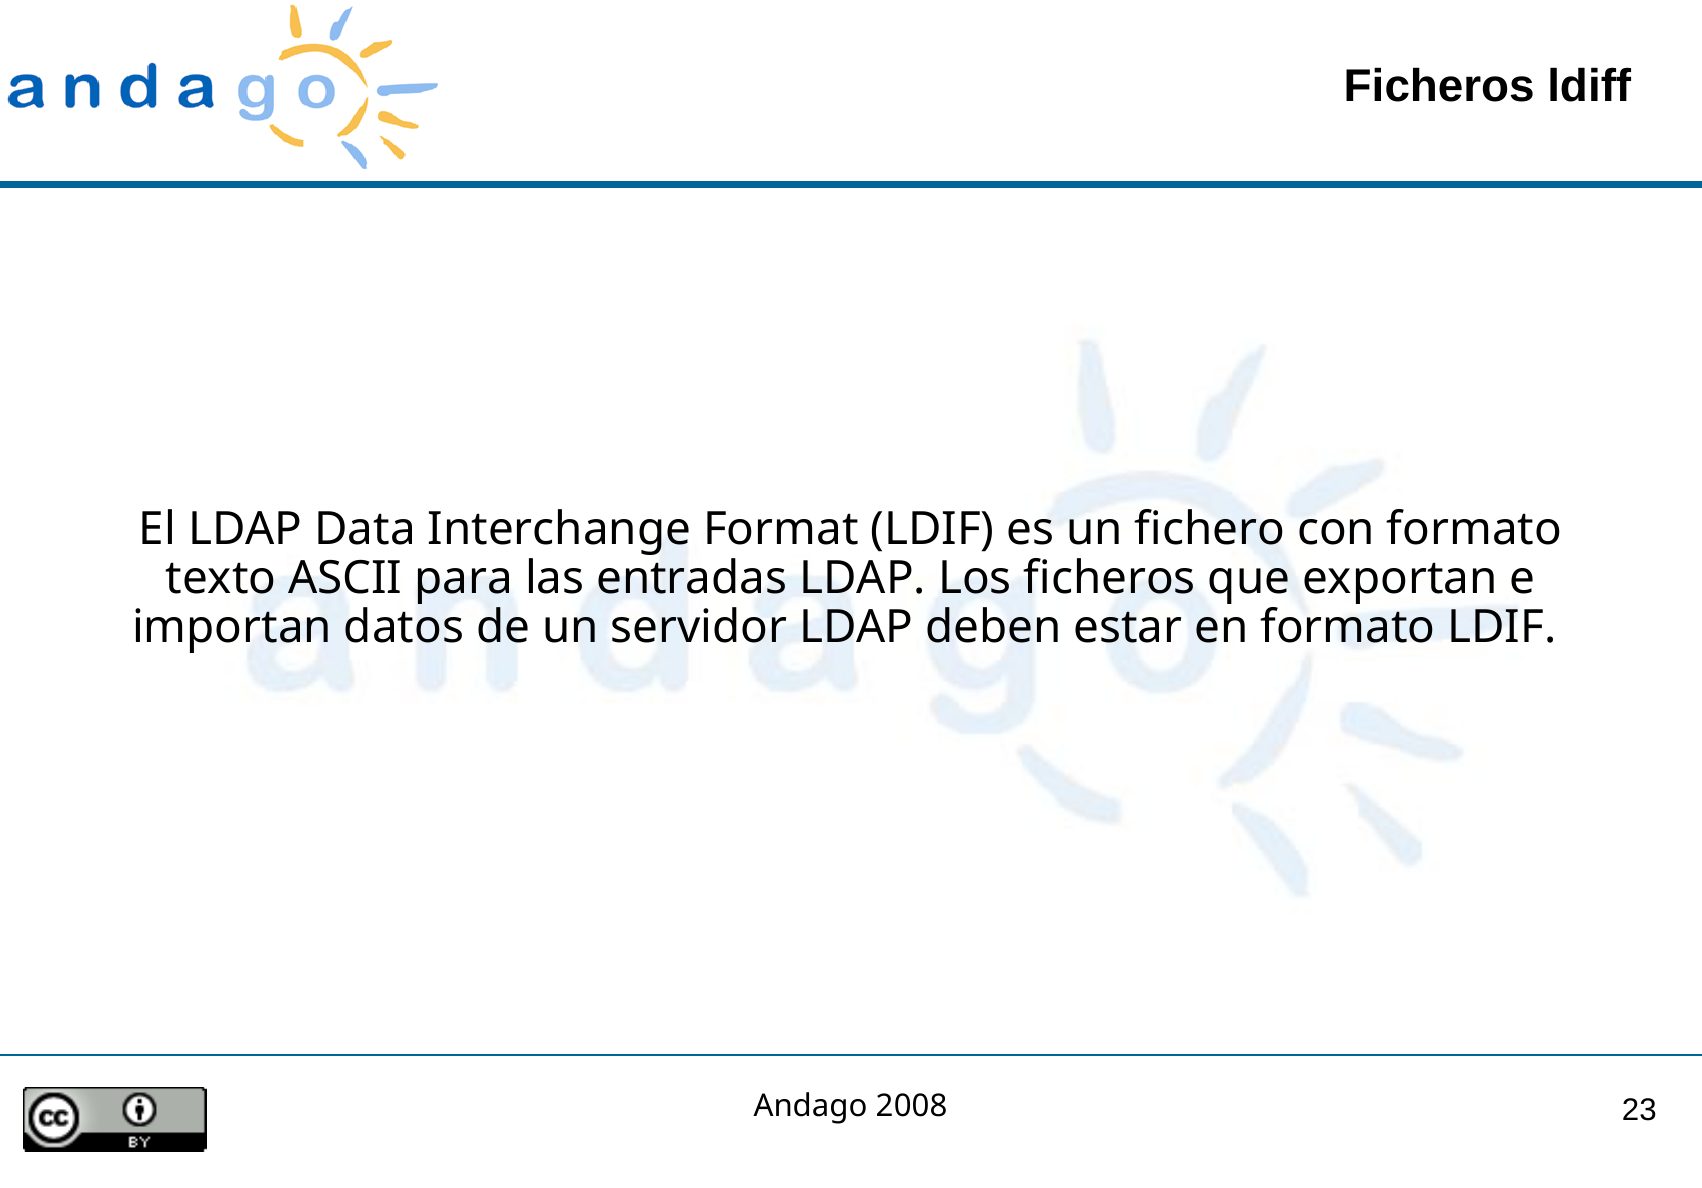

# Ficheros ldiff
El LDAP Data Interchange Format (LDIF) es un fichero con formato texto ASCII para las entradas LDAP. Los ficheros que exportan e importan datos de un servidor LDAP deben estar en formato LDIF.